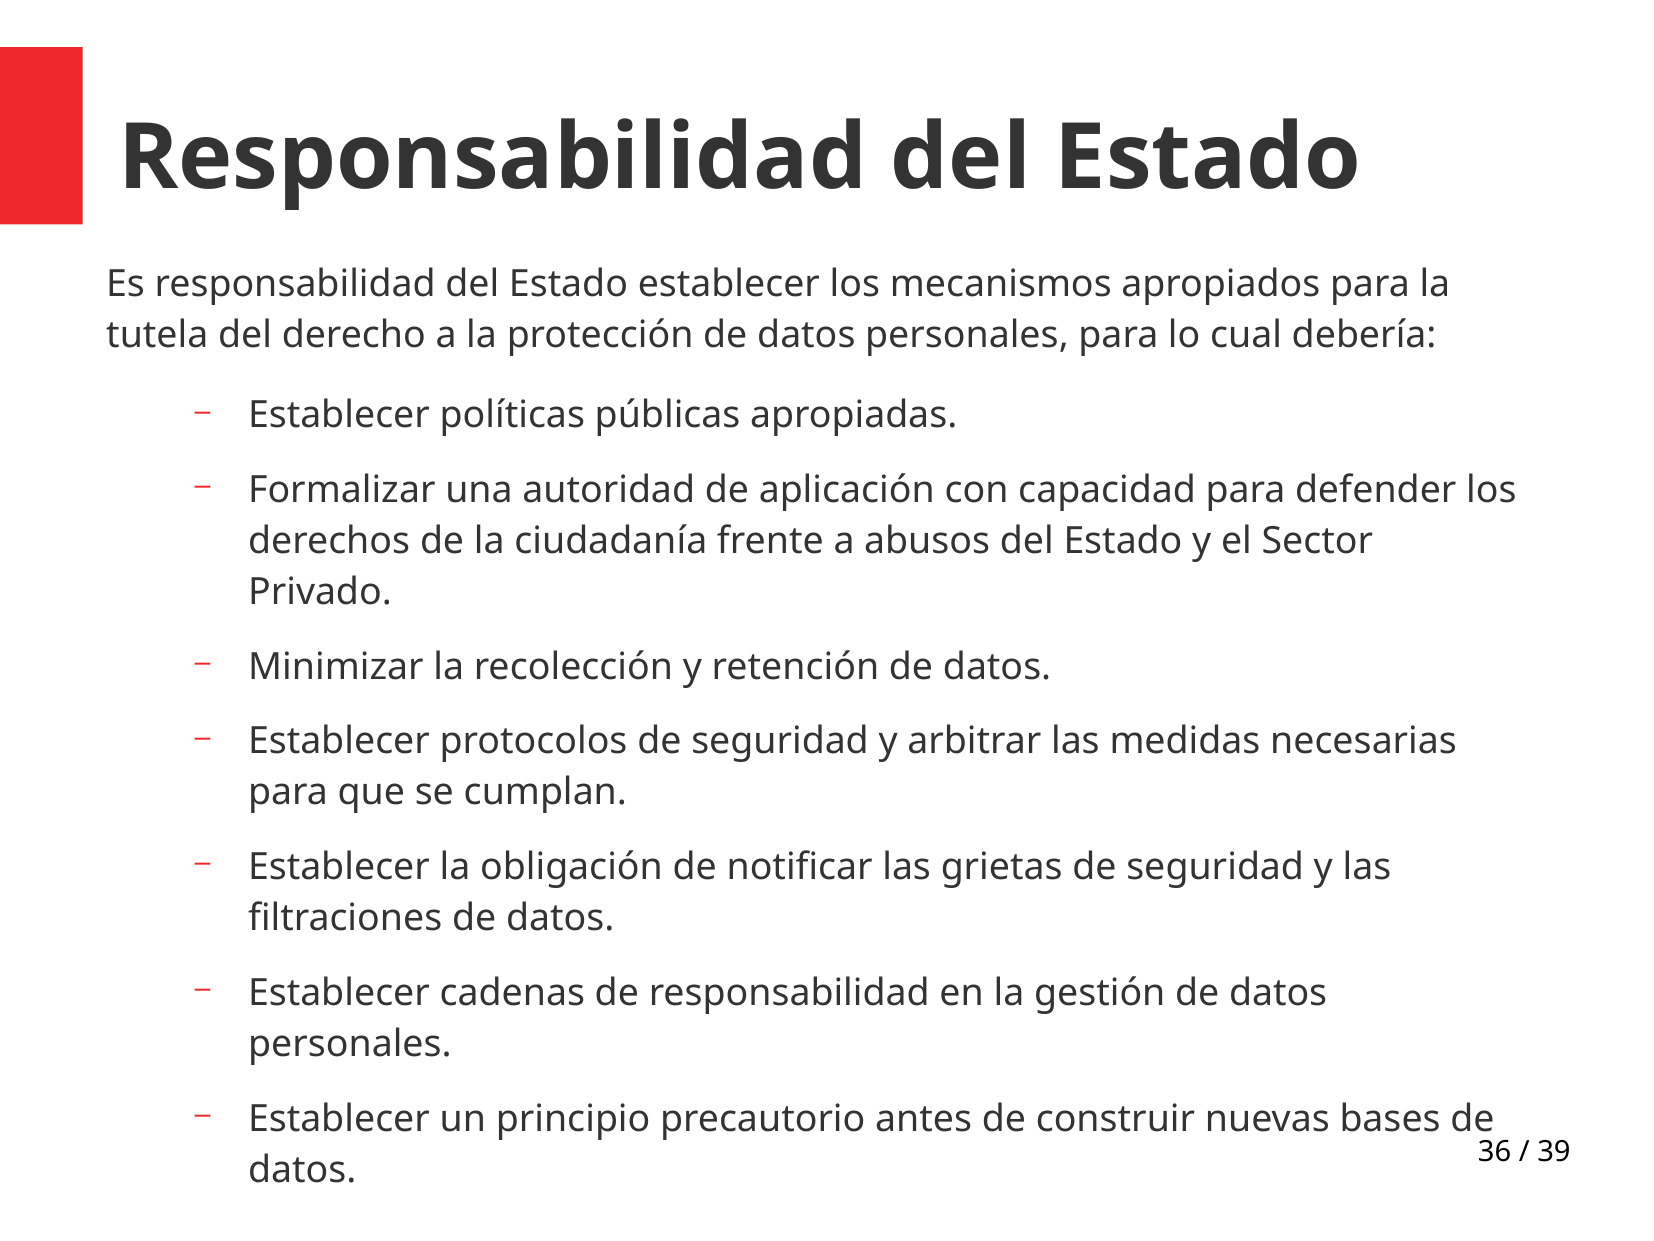

# Responsabilidad del Estado
Es responsabilidad del Estado establecer los mecanismos apropiados para la tutela del derecho a la protección de datos personales, para lo cual debería:
Establecer políticas públicas apropiadas.
Formalizar una autoridad de aplicación con capacidad para defender los derechos de la ciudadanía frente a abusos del Estado y el Sector Privado.
Minimizar la recolección y retención de datos.
Establecer protocolos de seguridad y arbitrar las medidas necesarias para que se cumplan.
Establecer la obligación de notificar las grietas de seguridad y las filtraciones de datos.
Establecer cadenas de responsabilidad en la gestión de datos personales.
Establecer un principio precautorio antes de construir nuevas bases de datos.
36